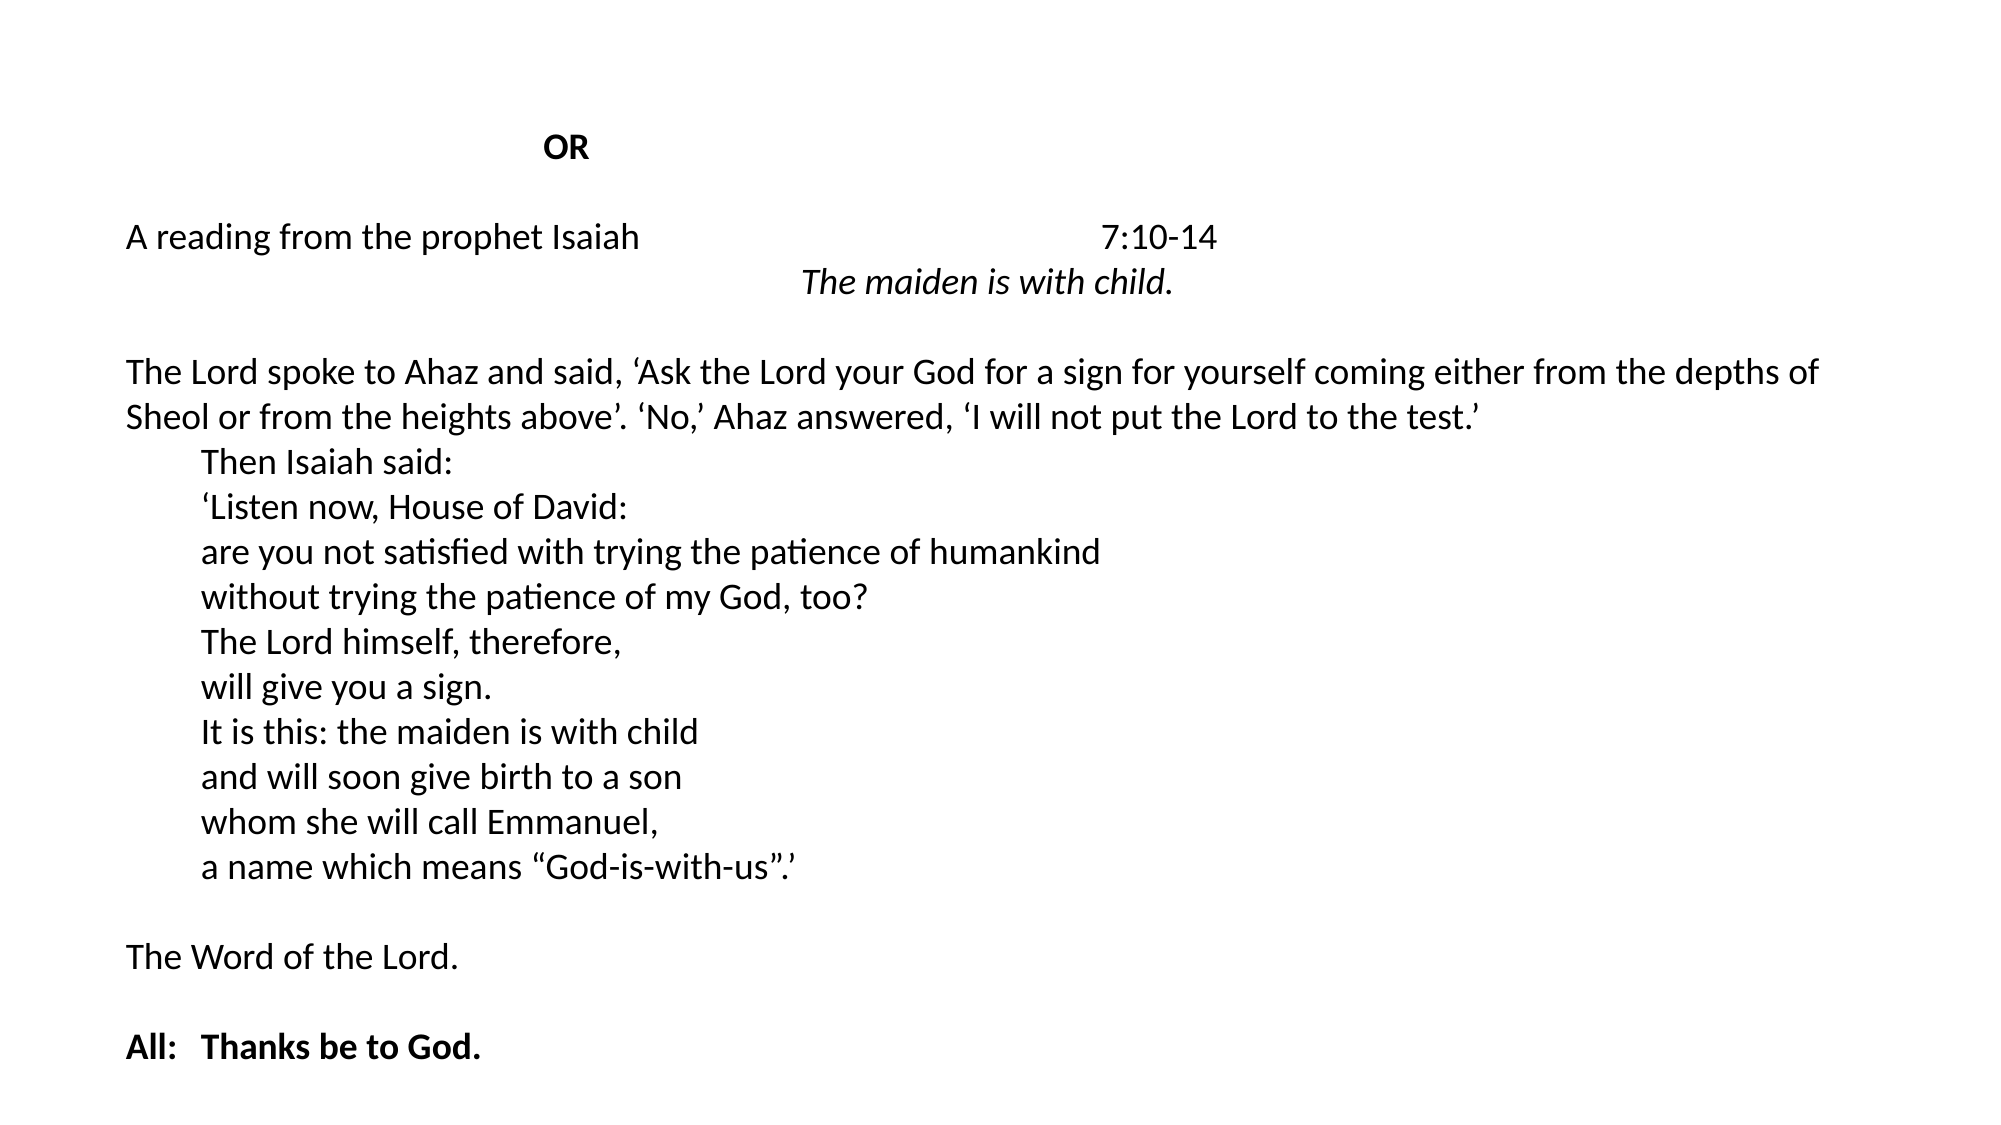

OR
A reading from the prophet Isaiah							7:10-14
 			 	The maiden is with child.
The Lord spoke to Ahaz and said, ‘Ask the Lord your God for a sign for yourself coming either from the depths of Sheol or from the heights above’. ‘No,’ Ahaz answered, ‘I will not put the Lord to the test.’
	Then Isaiah said:
	‘Listen now, House of David:
	are you not satisfied with trying the patience of humankind
	without trying the patience of my God, too?
	The Lord himself, therefore,
	will give you a sign.
	It is this: the maiden is with child
	and will soon give birth to a son
	whom she will call Emmanuel,
	a name which means “God-is-with-us”.’
The Word of the Lord.
All:	Thanks be to God.